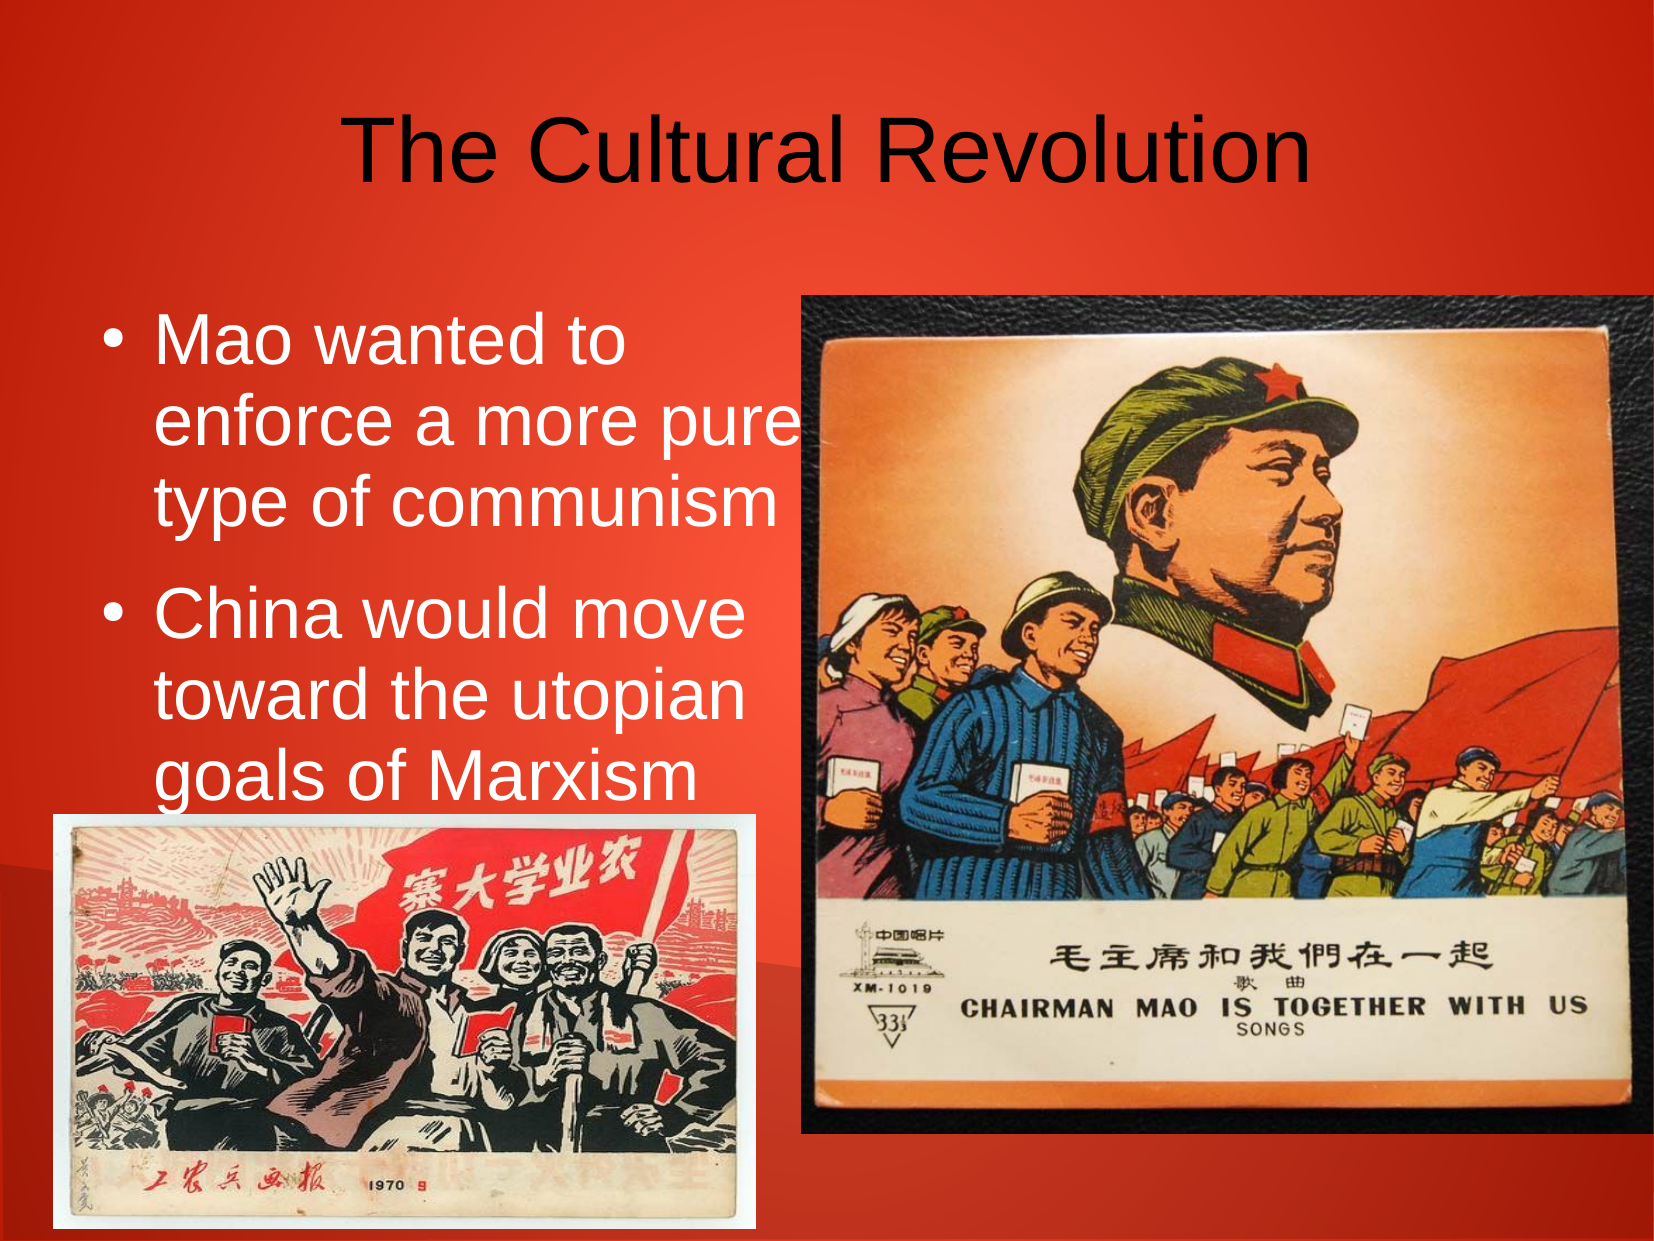

# The Cultural Revolution
Mao wanted to enforce a more pure type of communism
China would move toward the utopian goals of Marxism